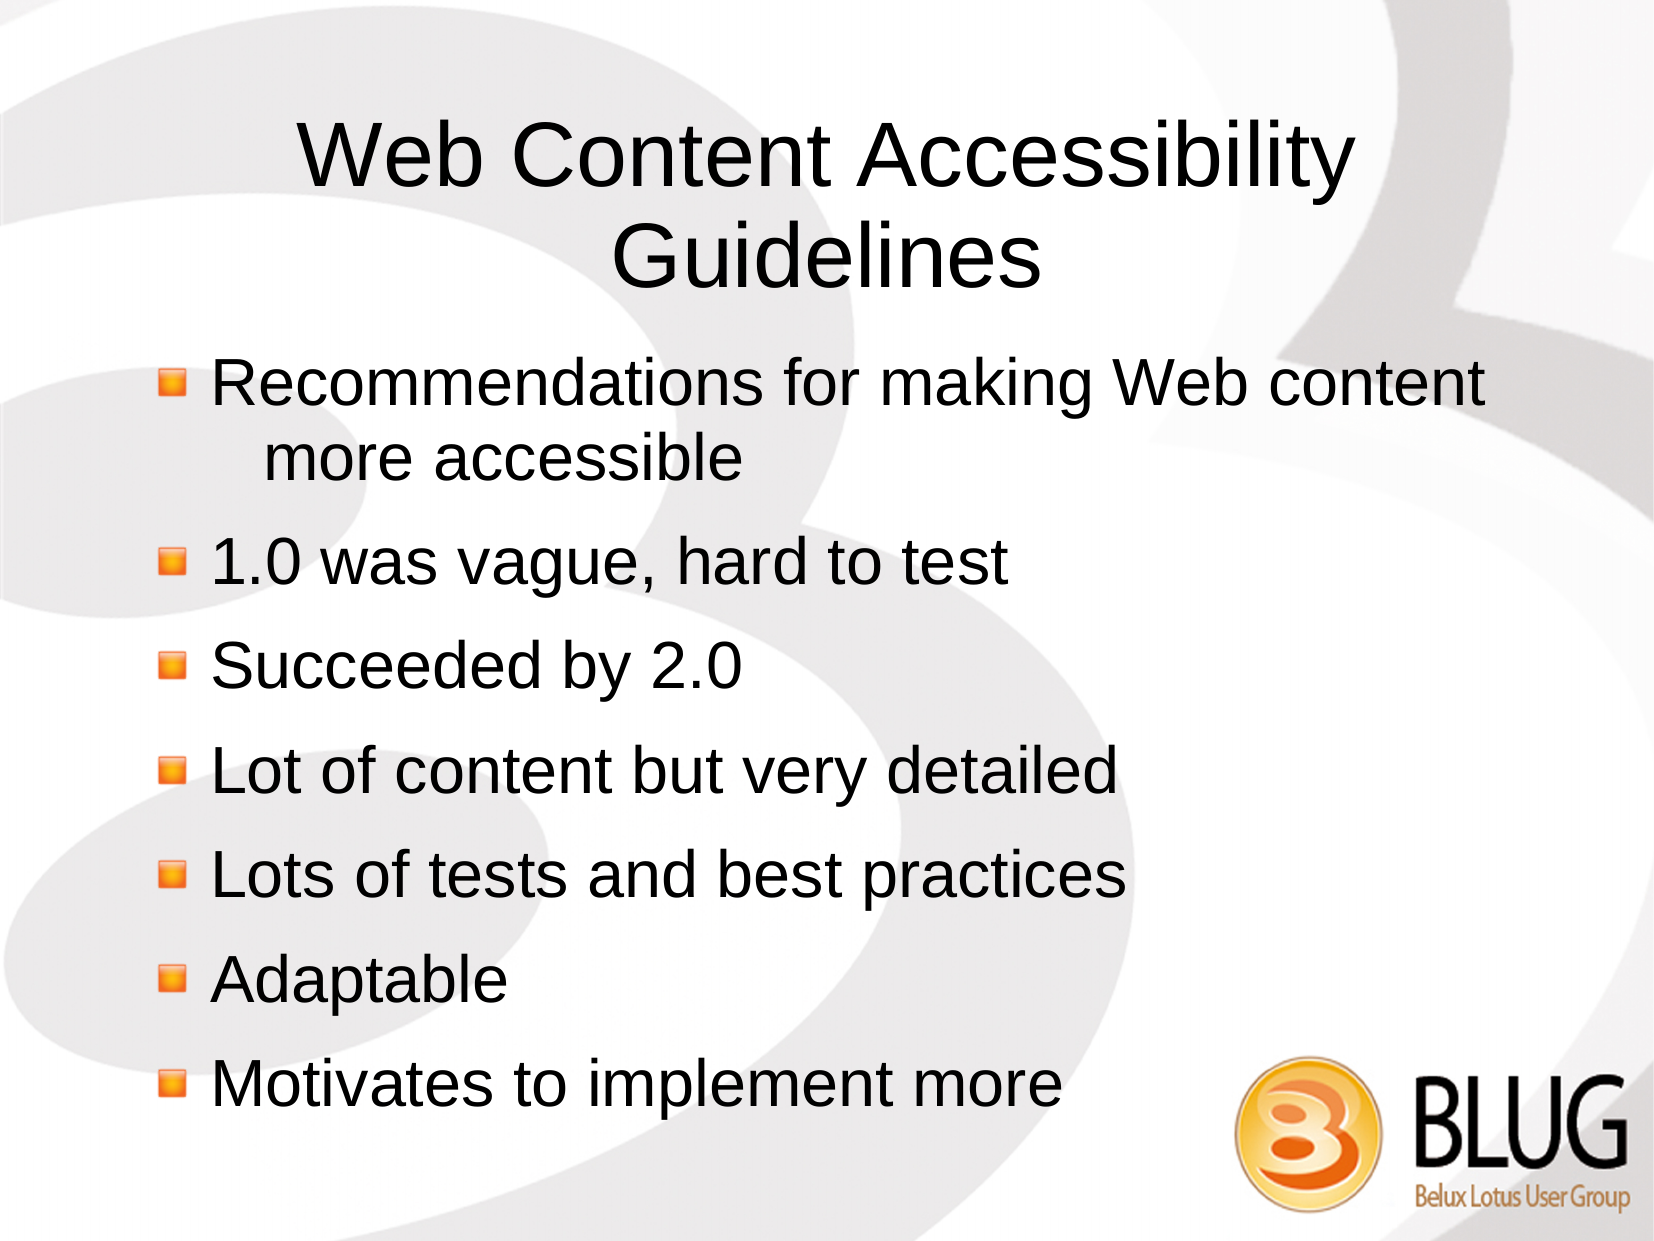

# Web Content Accessibility Guidelines
Recommendations for making Web content more accessible
1.0 was vague, hard to test
Succeeded by 2.0
Lot of content but very detailed
Lots of tests and best practices
Adaptable
Motivates to implement more